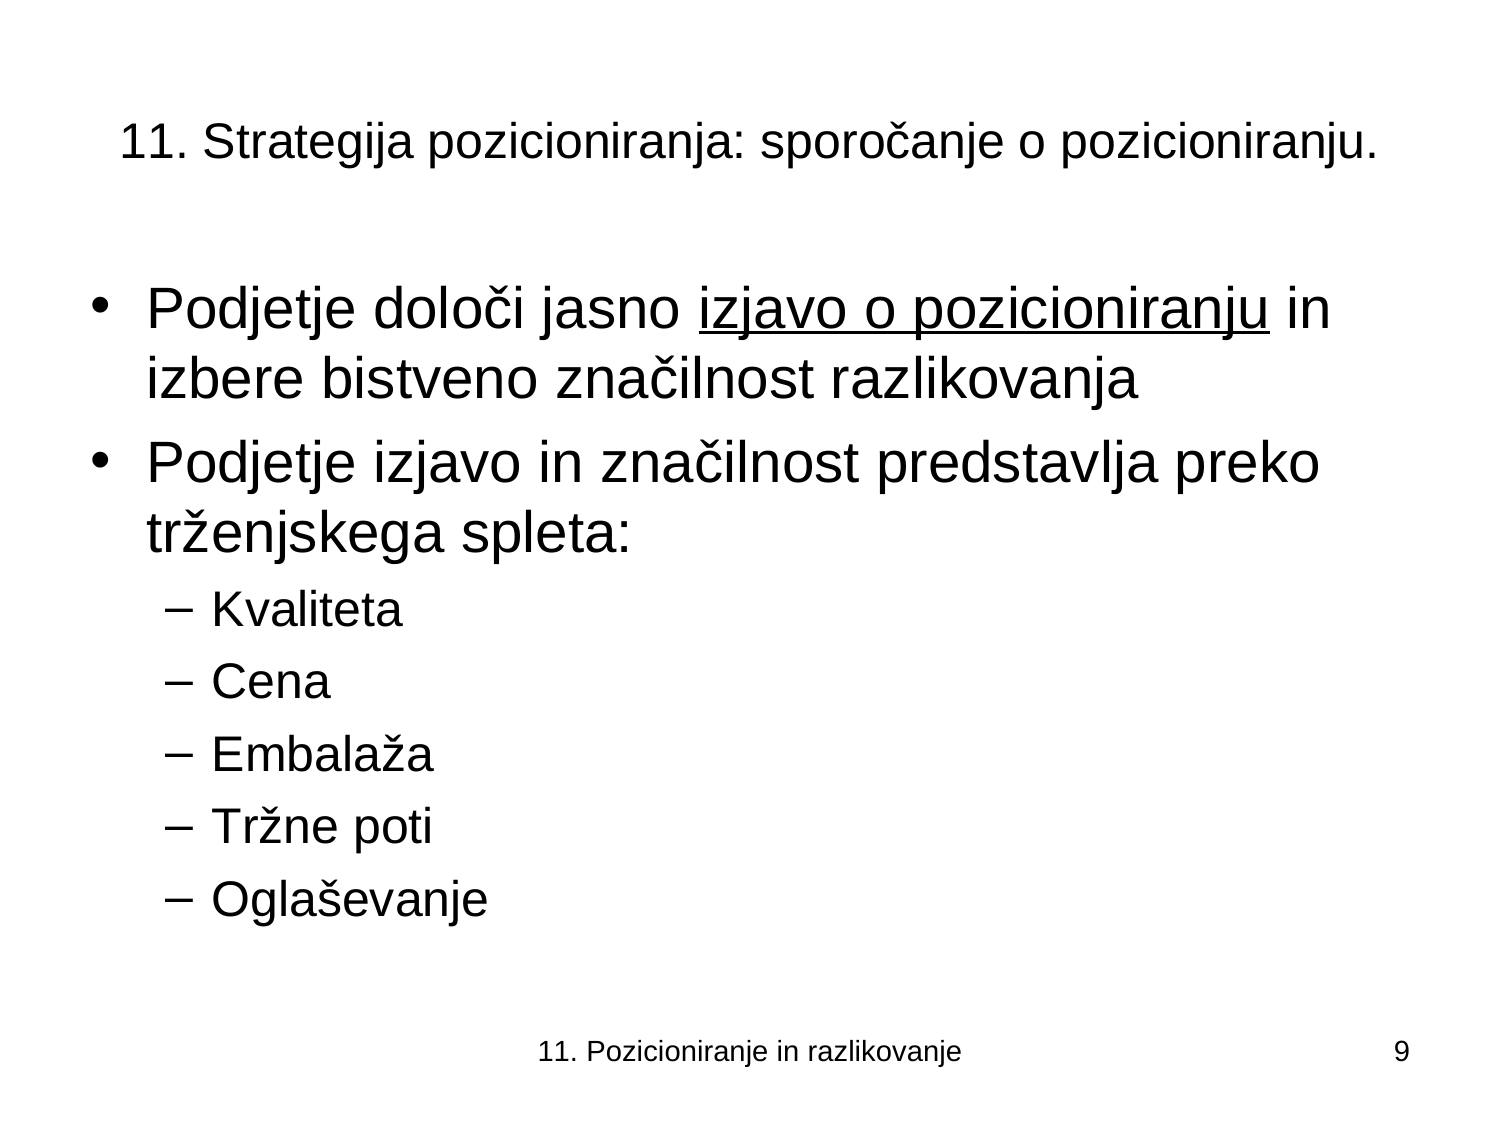

# 11. Strategija pozicioniranja: sporočanje o pozicioniranju.
Podjetje določi jasno izjavo o pozicioniranju in izbere bistveno značilnost razlikovanja
Podjetje izjavo in značilnost predstavlja preko trženjskega spleta:
Kvaliteta
Cena
Embalaža
Tržne poti
Oglaševanje
11. Pozicioniranje in razlikovanje